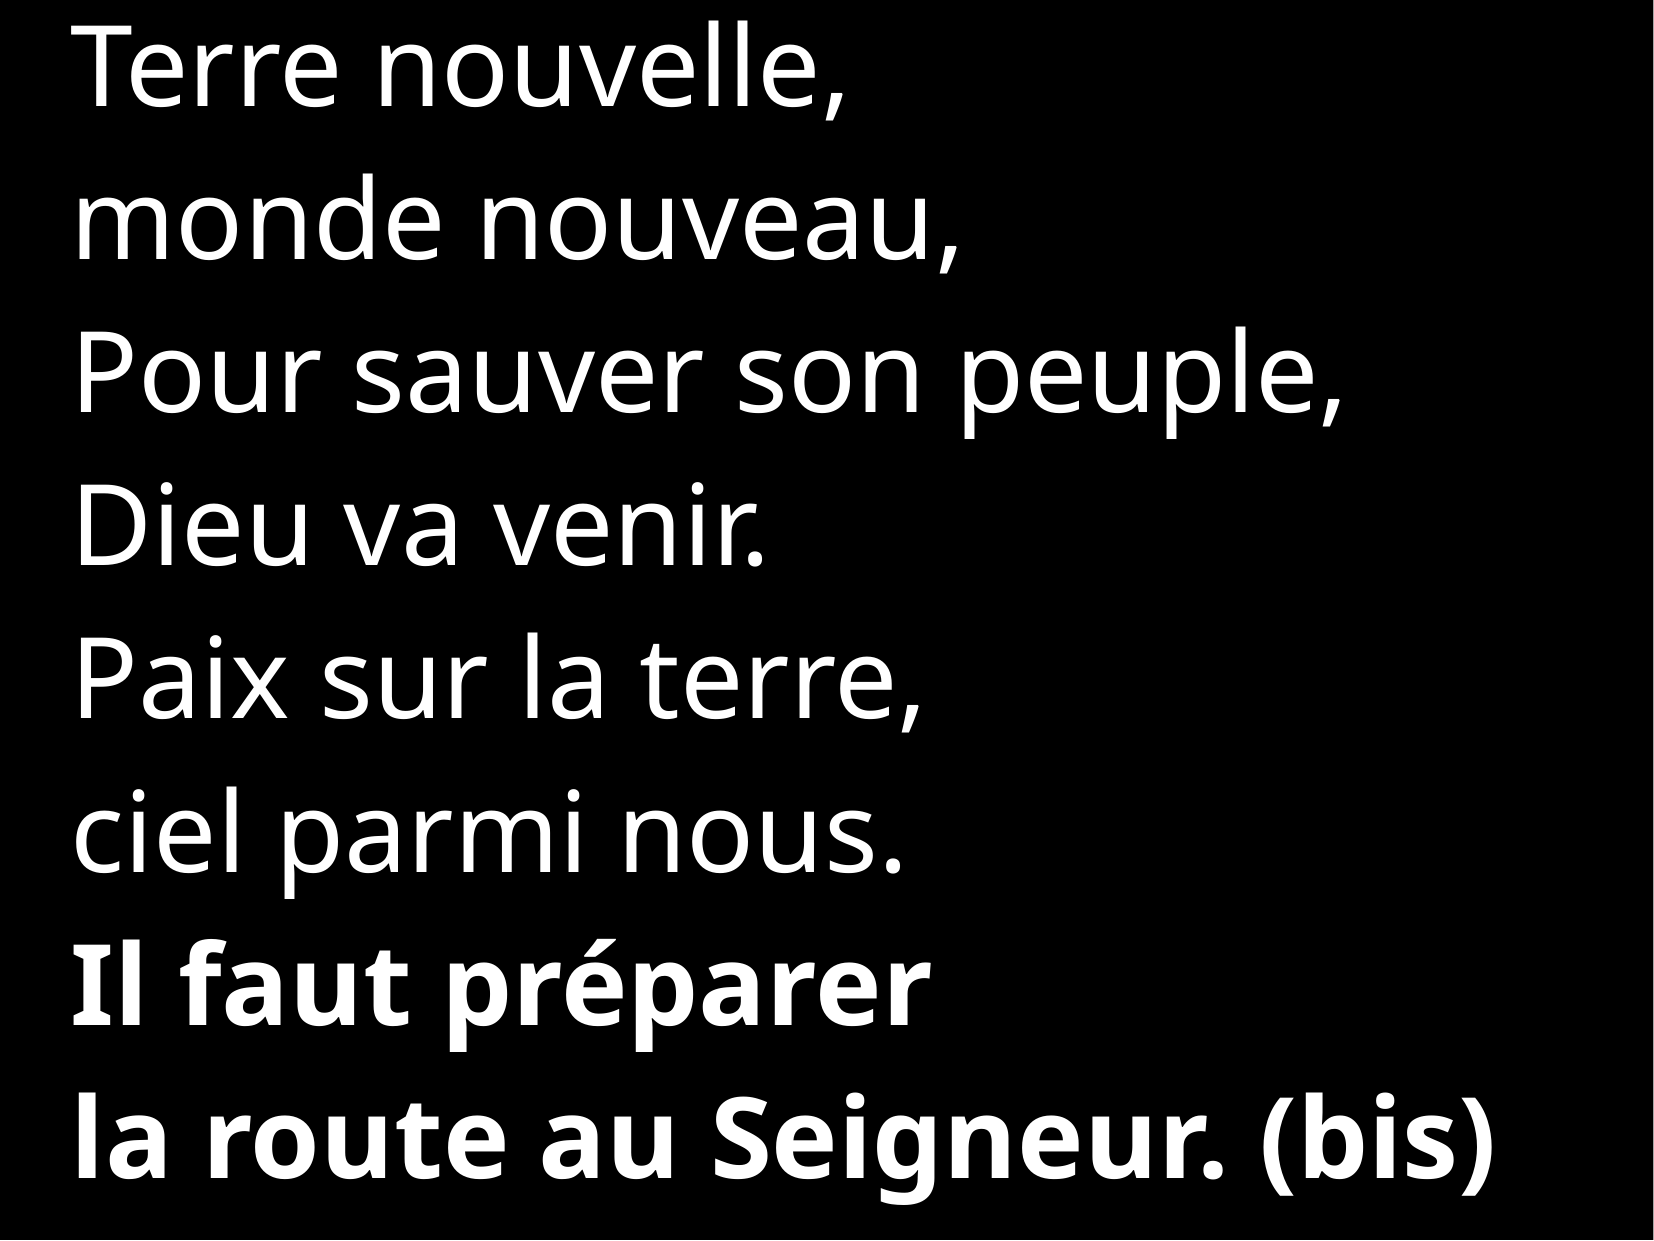

# Terre nouvelle,
monde nouveau,
Pour sauver son peuple,
Dieu va venir.
Paix sur la terre,
ciel parmi nous.
Il faut préparer
la route au Seigneur. (bis)